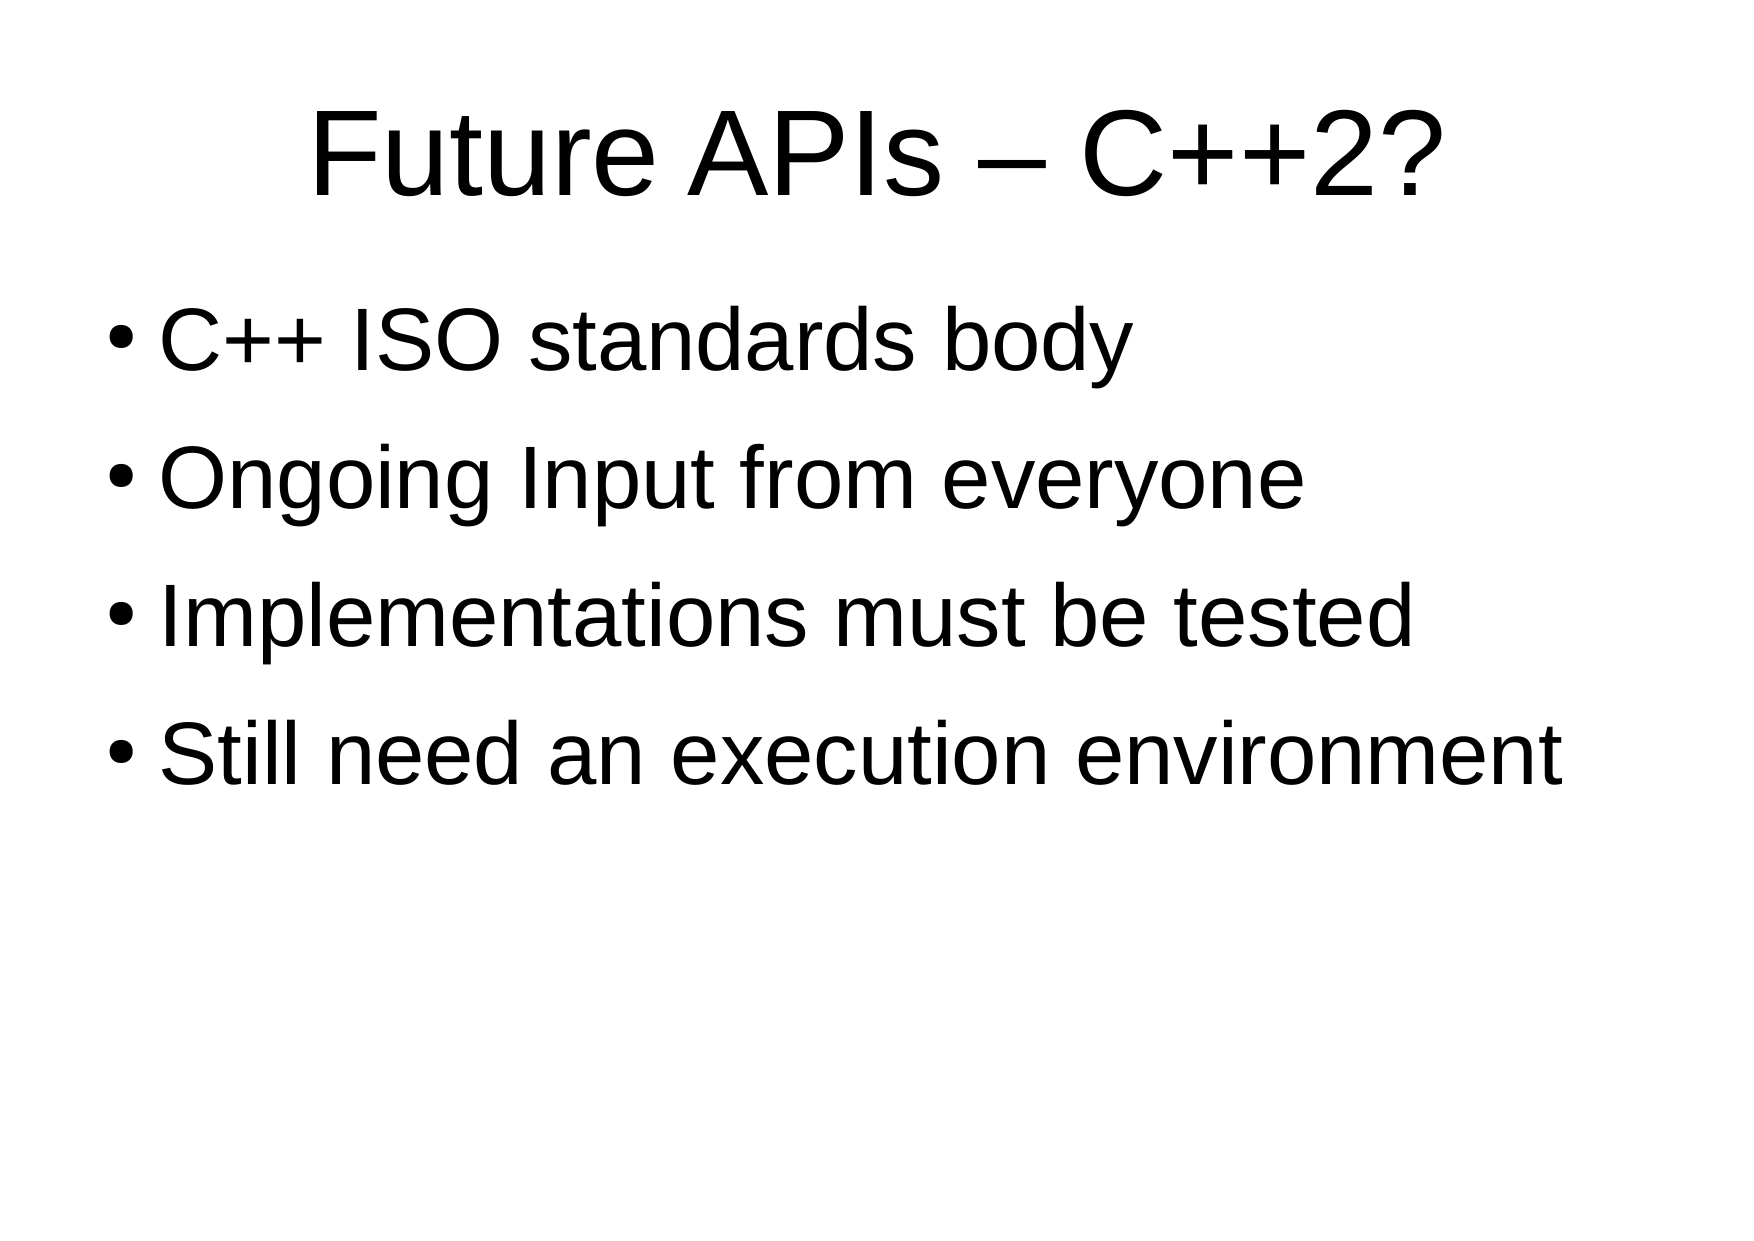

# Future APIs – C++2?
C++ ISO standards body
Ongoing Input from everyone
Implementations must be tested
Still need an execution environment